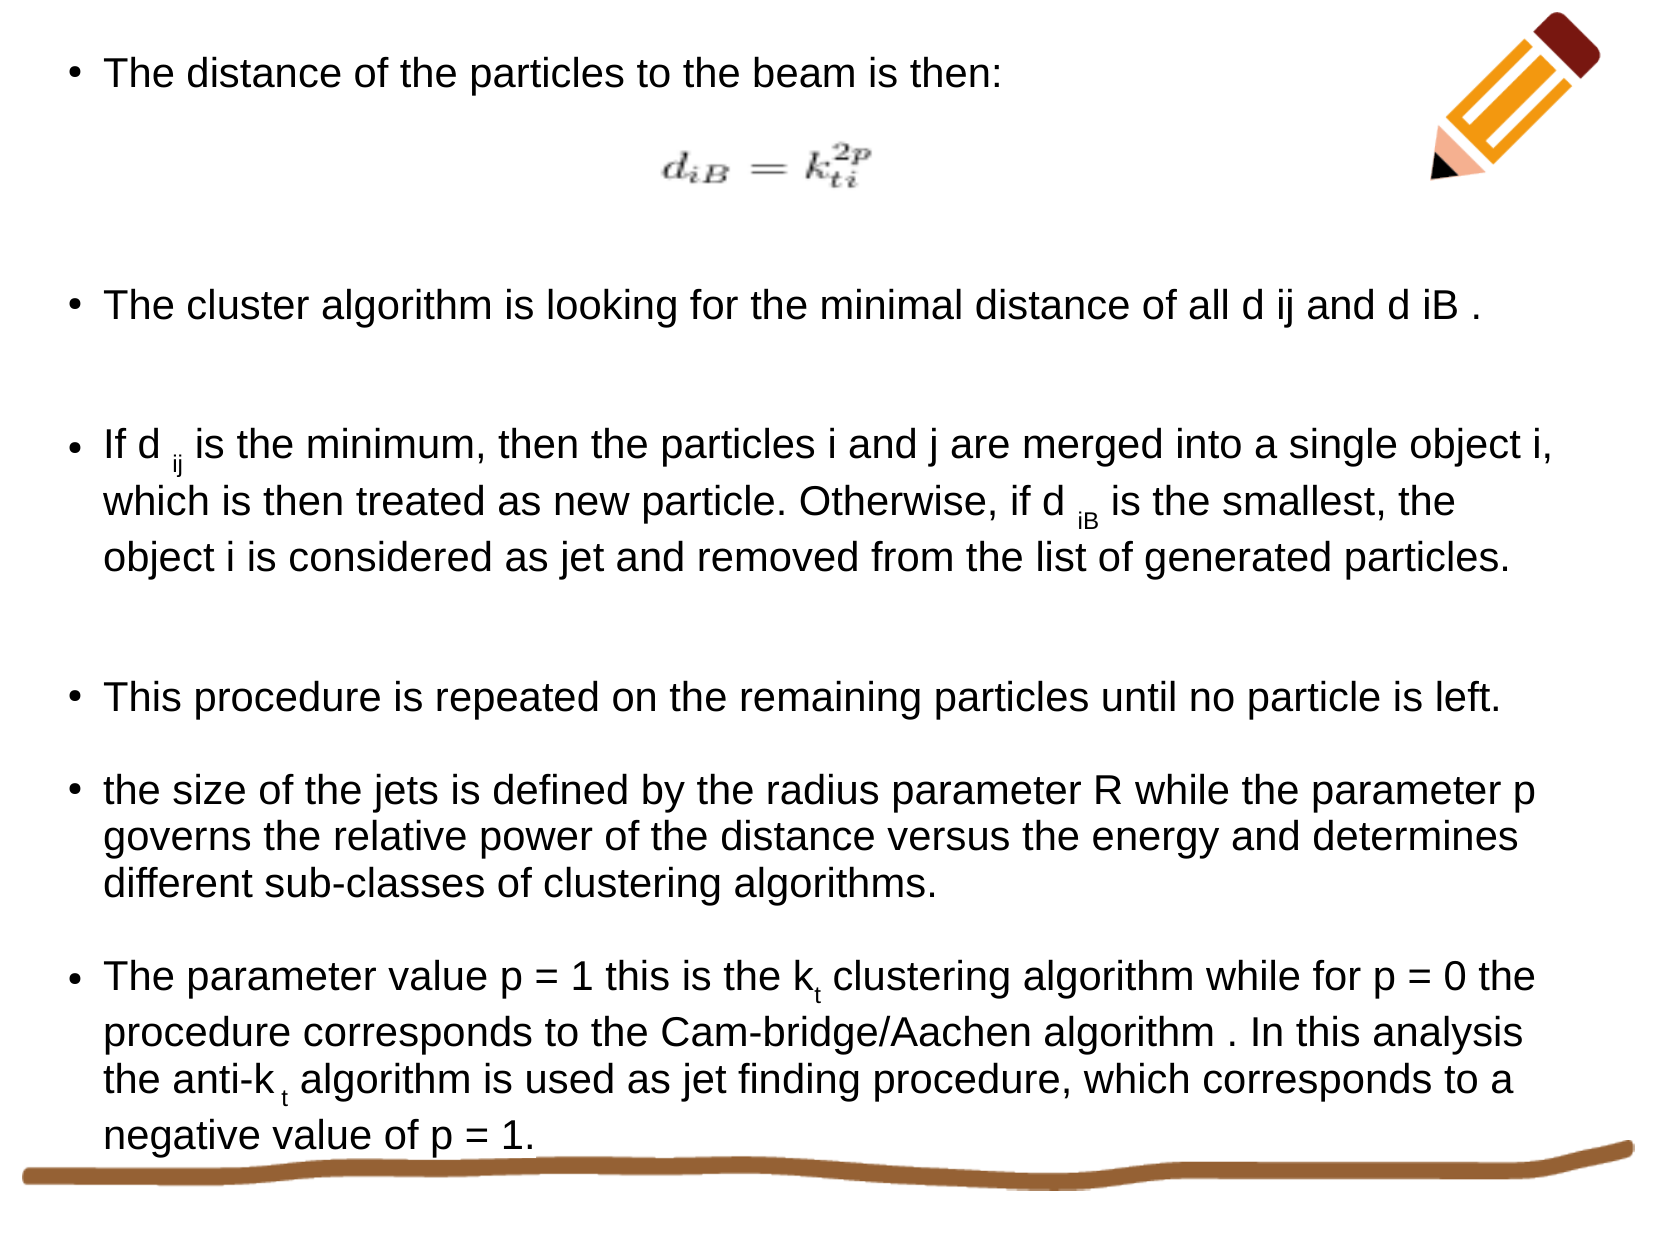

# The distance of the particles to the beam is then:
The cluster algorithm is looking for the minimal distance of all d ij and d iB .
If d ij is the minimum, then the particles i and j are merged into a single object i, which is then treated as new particle. Otherwise, if d iB is the smallest, the object i is considered as jet and removed from the list of generated particles.
This procedure is repeated on the remaining particles until no particle is left.
the size of the jets is defined by the radius parameter R while the parameter p governs the relative power of the distance versus the energy and determines different sub-classes of clustering algorithms.
The parameter value p = 1 this is the kt clustering algorithm while for p = 0 the procedure corresponds to the Cam-bridge/Aachen algorithm . In this analysis the anti-k t algorithm is used as jet finding procedure, which corresponds to a negative value of p = 1.